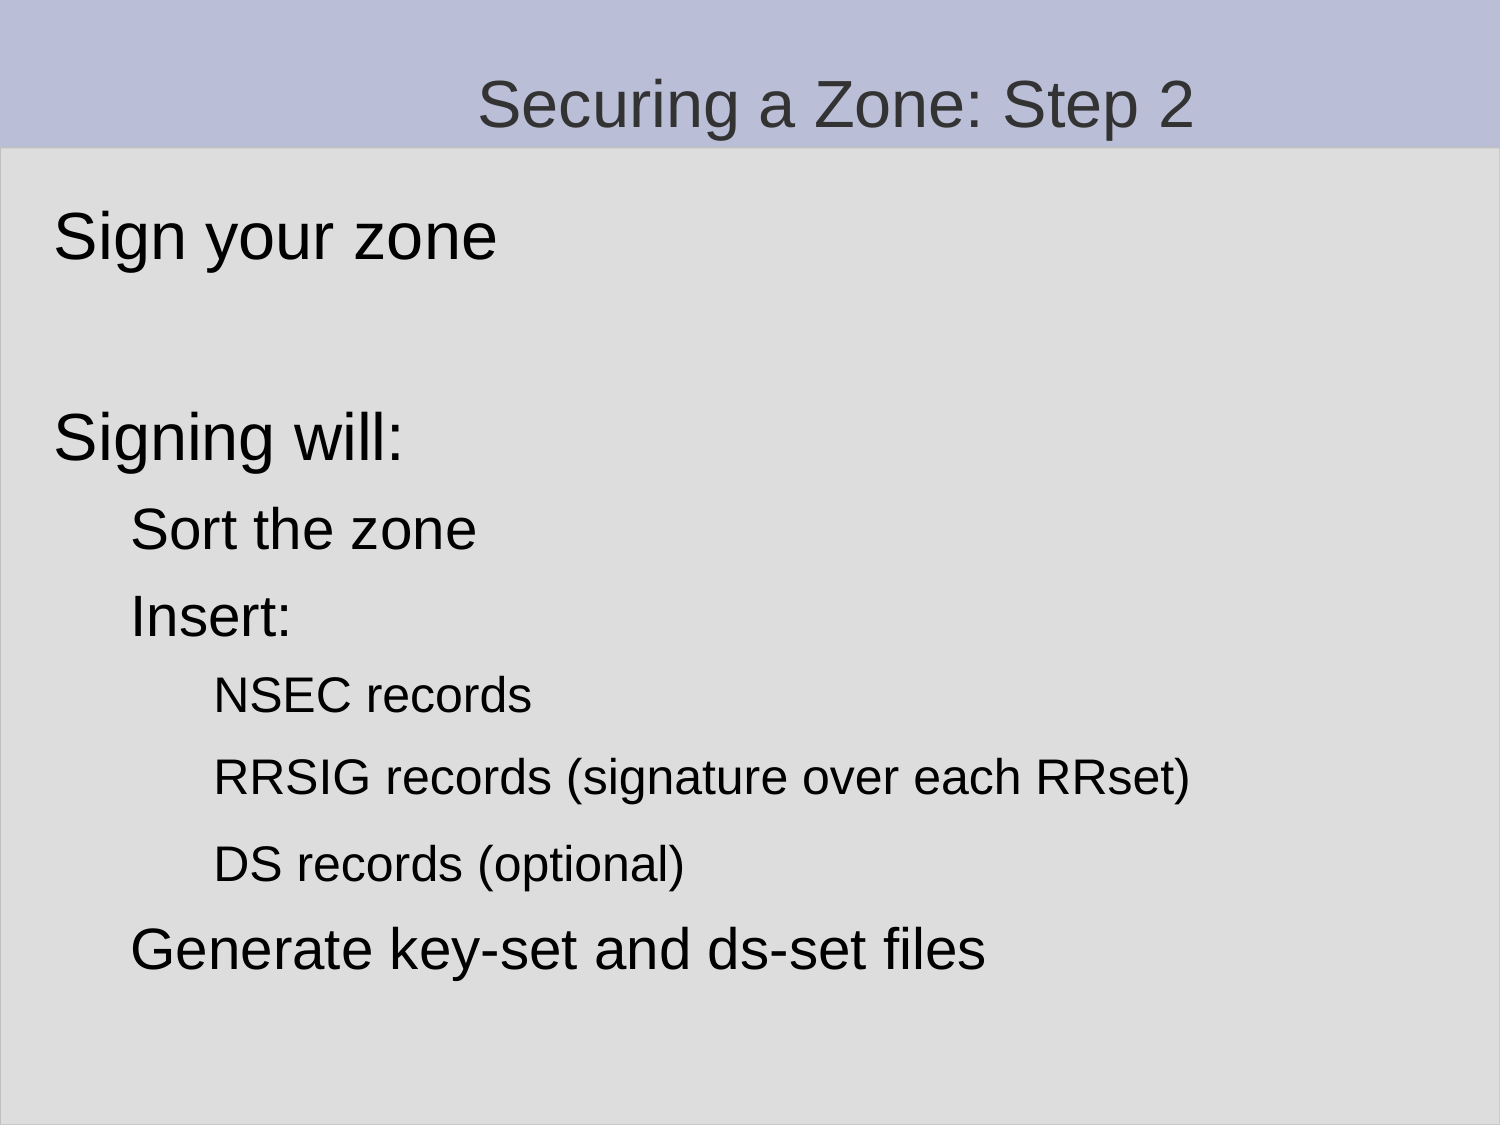

# Securing a Zone: Step 2
Sign your zone
Signing will:
Sort the zone
Insert:
NSEC records
RRSIG records (signature over each RRset)‏
DS records (optional)‏
Generate key-set and ds-set files